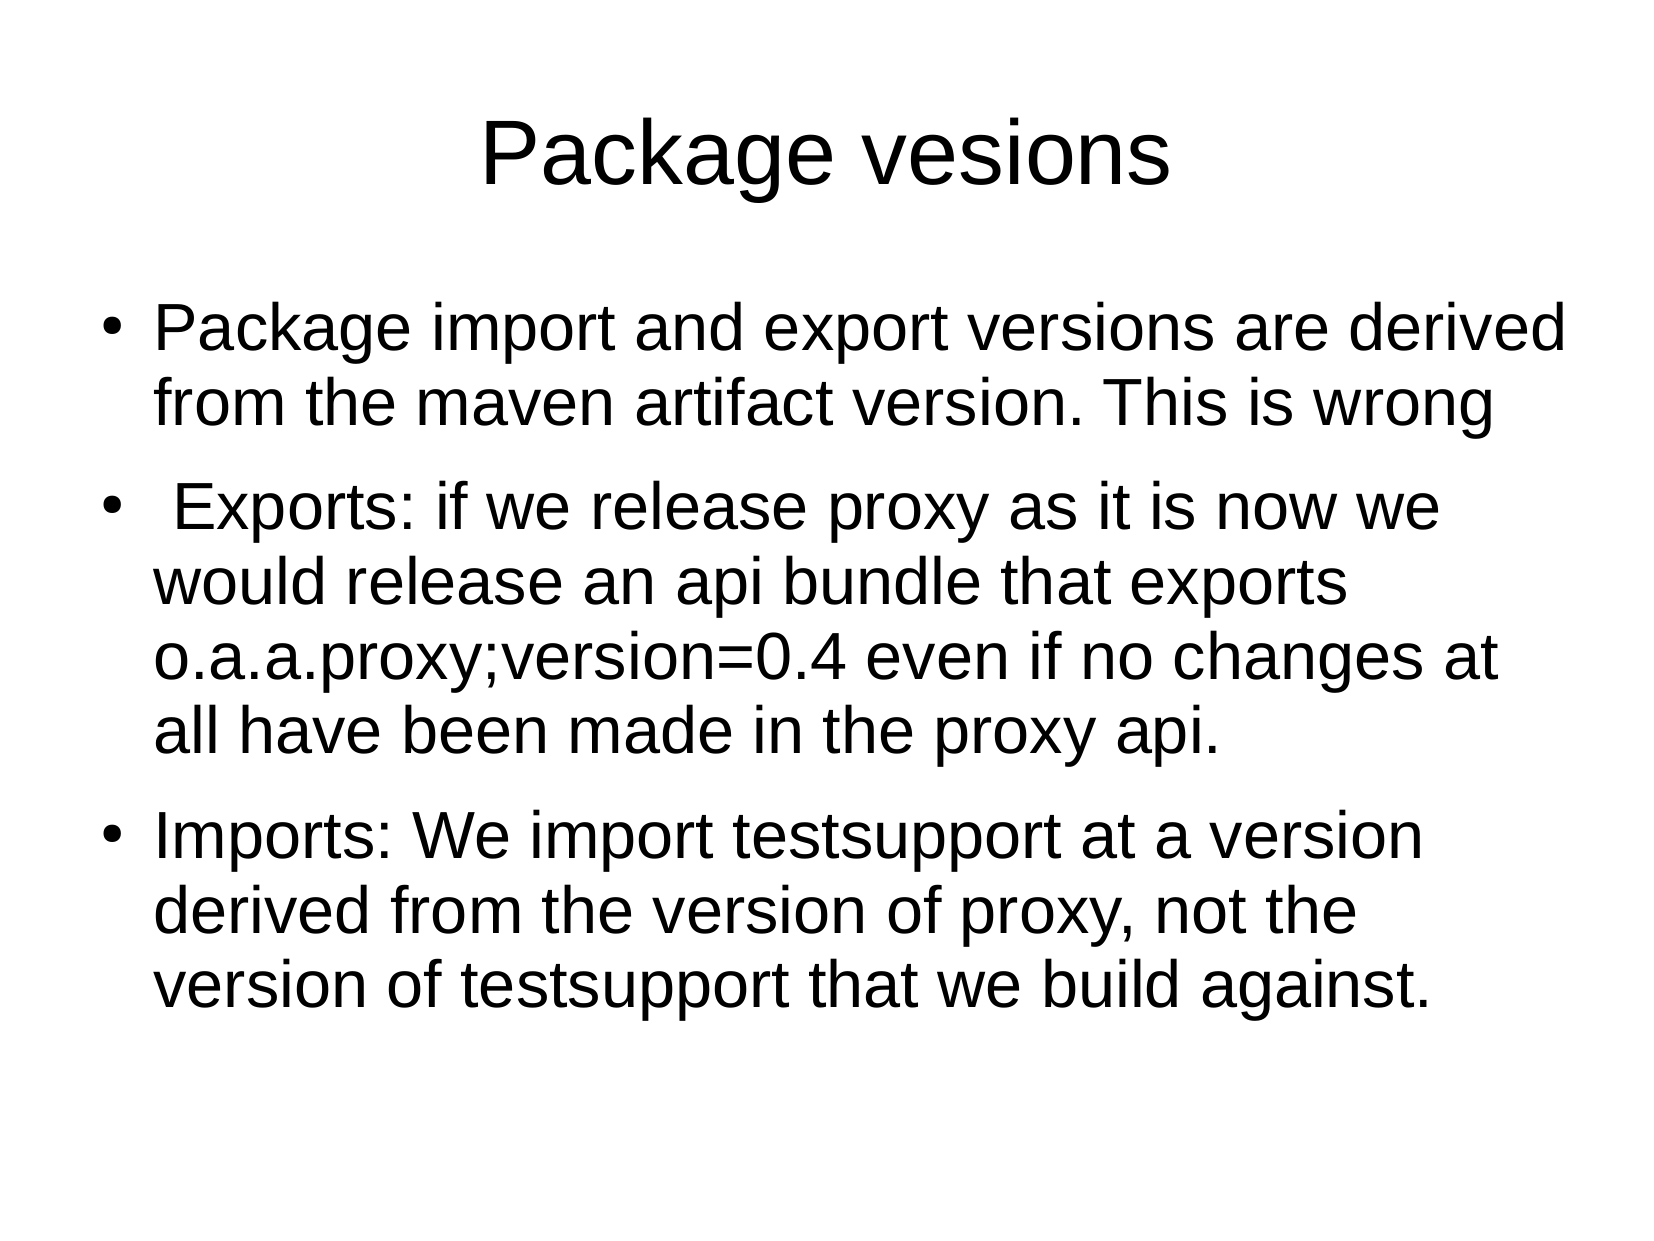

# Package vesions
Package import and export versions are derived from the maven artifact version. This is wrong
 Exports: if we release proxy as it is now we would release an api bundle that exports o.a.a.proxy;version=0.4 even if no changes at all have been made in the proxy api.
Imports: We import testsupport at a version derived from the version of proxy, not the version of testsupport that we build against.